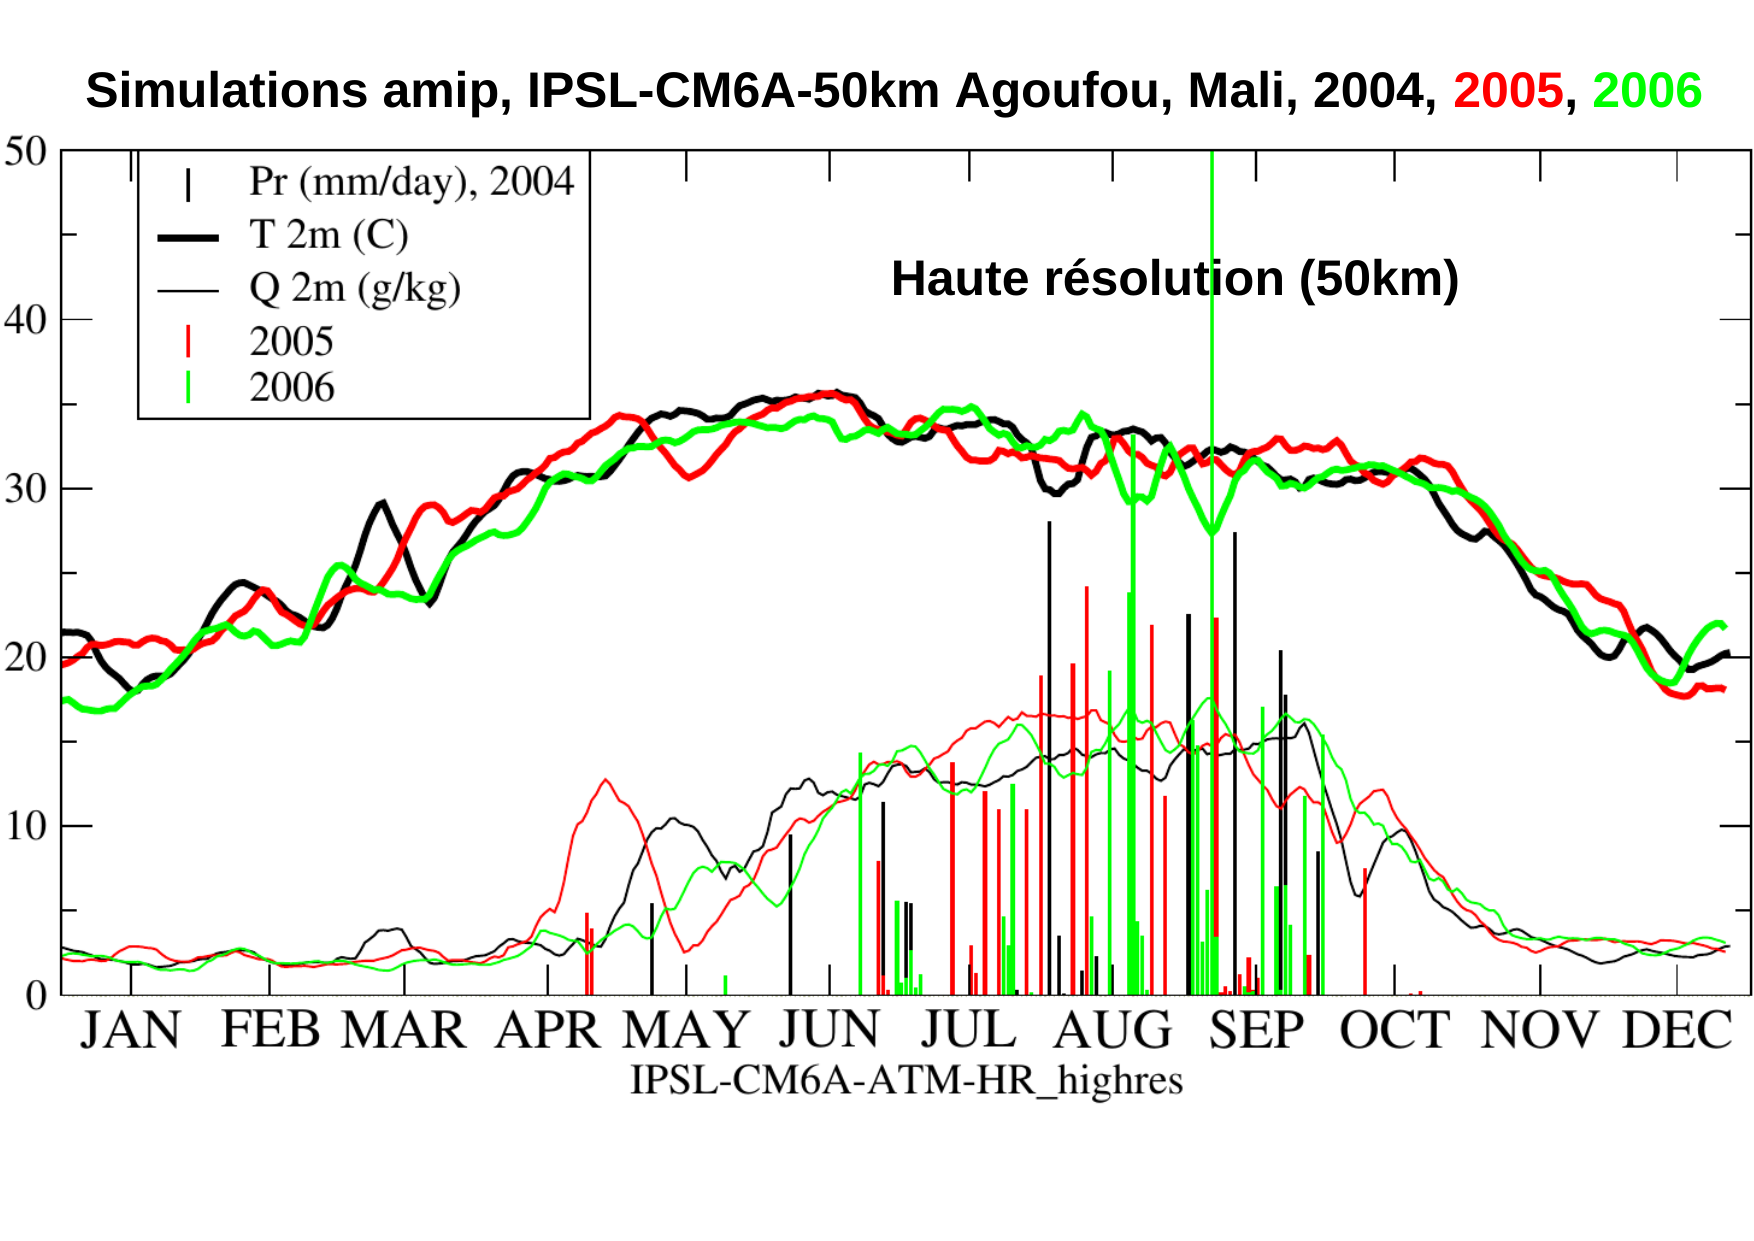

Simulations amip, IPSL-CM6A-50km Agoufou, Mali, 2004, 2005, 2006
Haute résolution (50km)